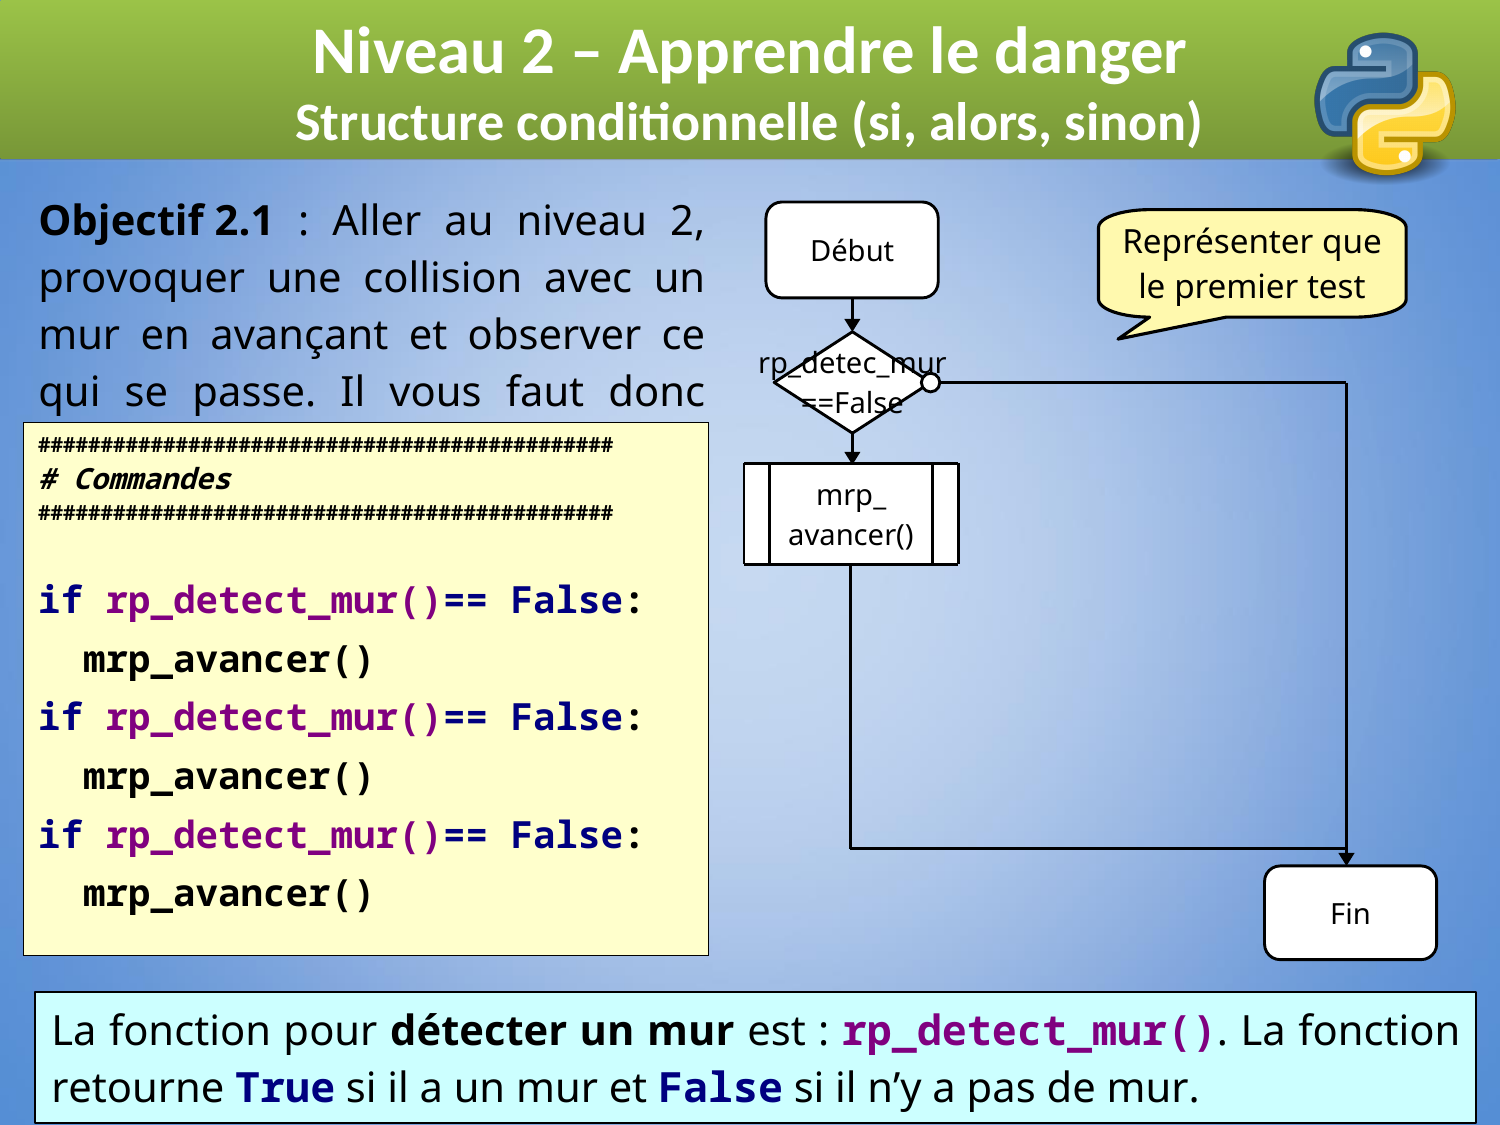

Niveau 2 – Apprendre le danger
Structure conditionnelle (si, alors, sinon)
Objectif 2.1 : Aller au niveau 2, provoquer une collision avec un mur en avançant et observer ce qui se passe. Il vous faut donc sécuriser l’avance du robot.
Début
Représenter que
le premier test
rp_detec_mur
==False
##############################################
# Commandes
##############################################
if rp_detect_mur()== False:
 mrp_avancer()
if rp_detect_mur()== False:
 mrp_avancer()
if rp_detect_mur()== False:
 mrp_avancer()
mrp_
avancer()
Fin
La fonction pour détecter un mur est : rp_detect_mur(). La fonction retourne True si il a un mur et False si il n’y a pas de mur.